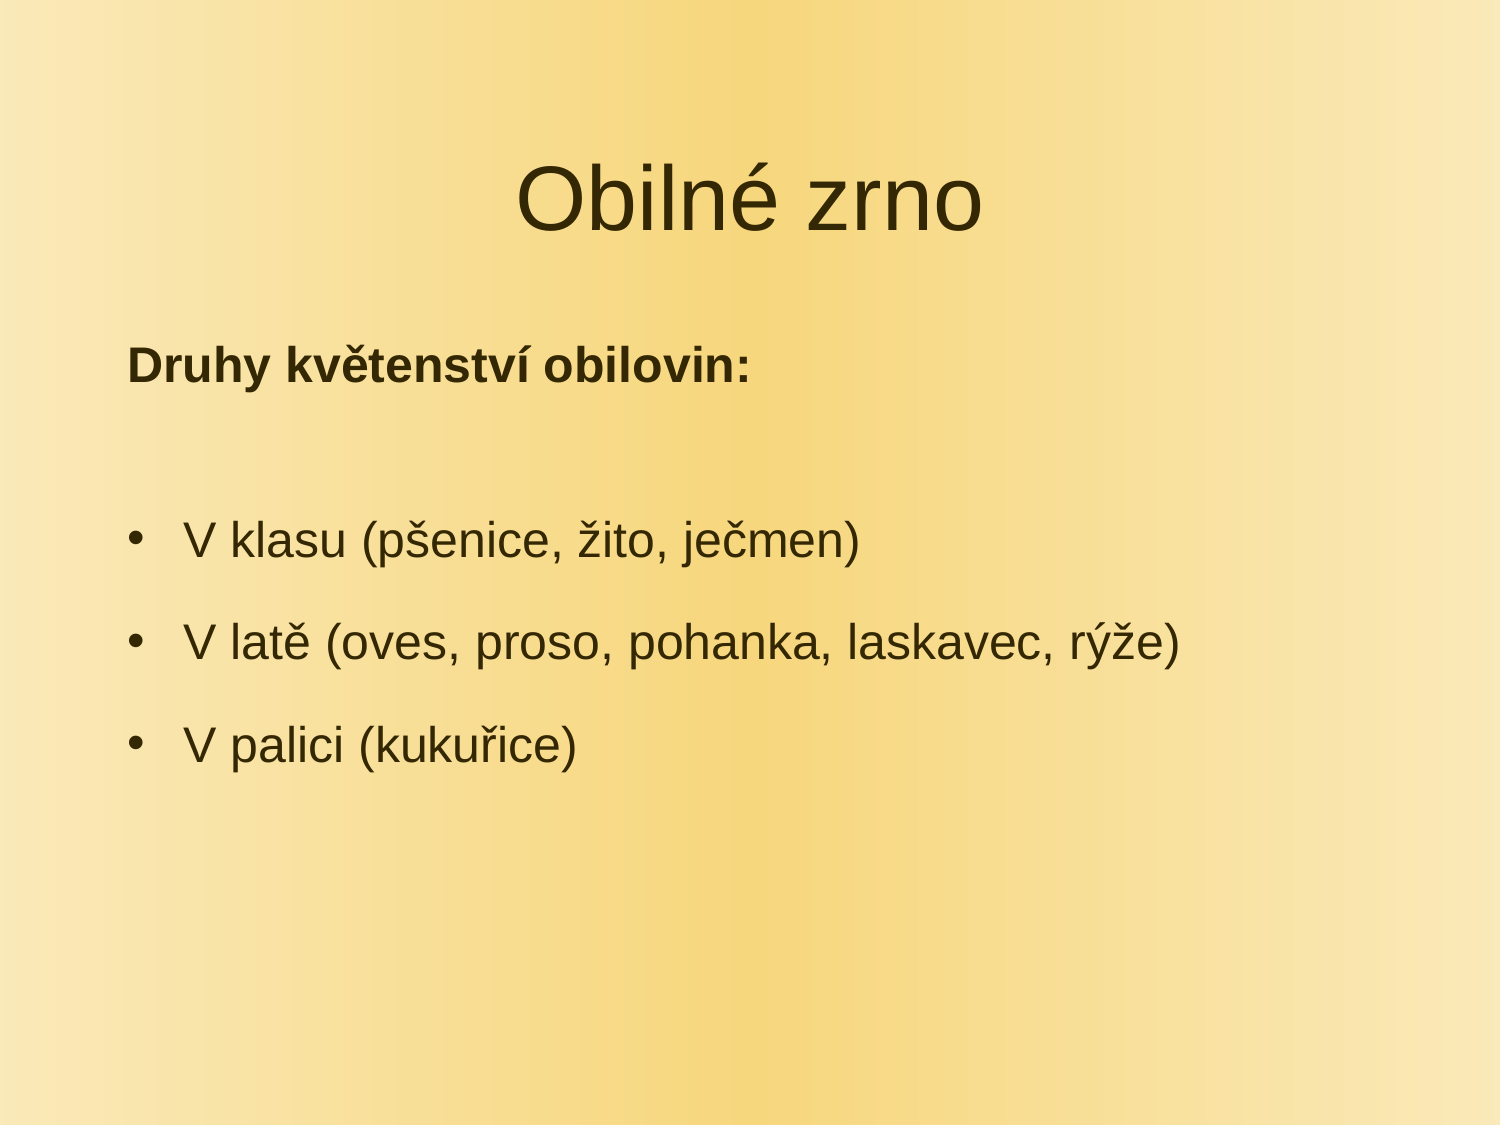

# Obilné zrno
Druhy květenství obilovin:
V klasu (pšenice, žito, ječmen)
V latě (oves, proso, pohanka, laskavec, rýže)
V palici (kukuřice)